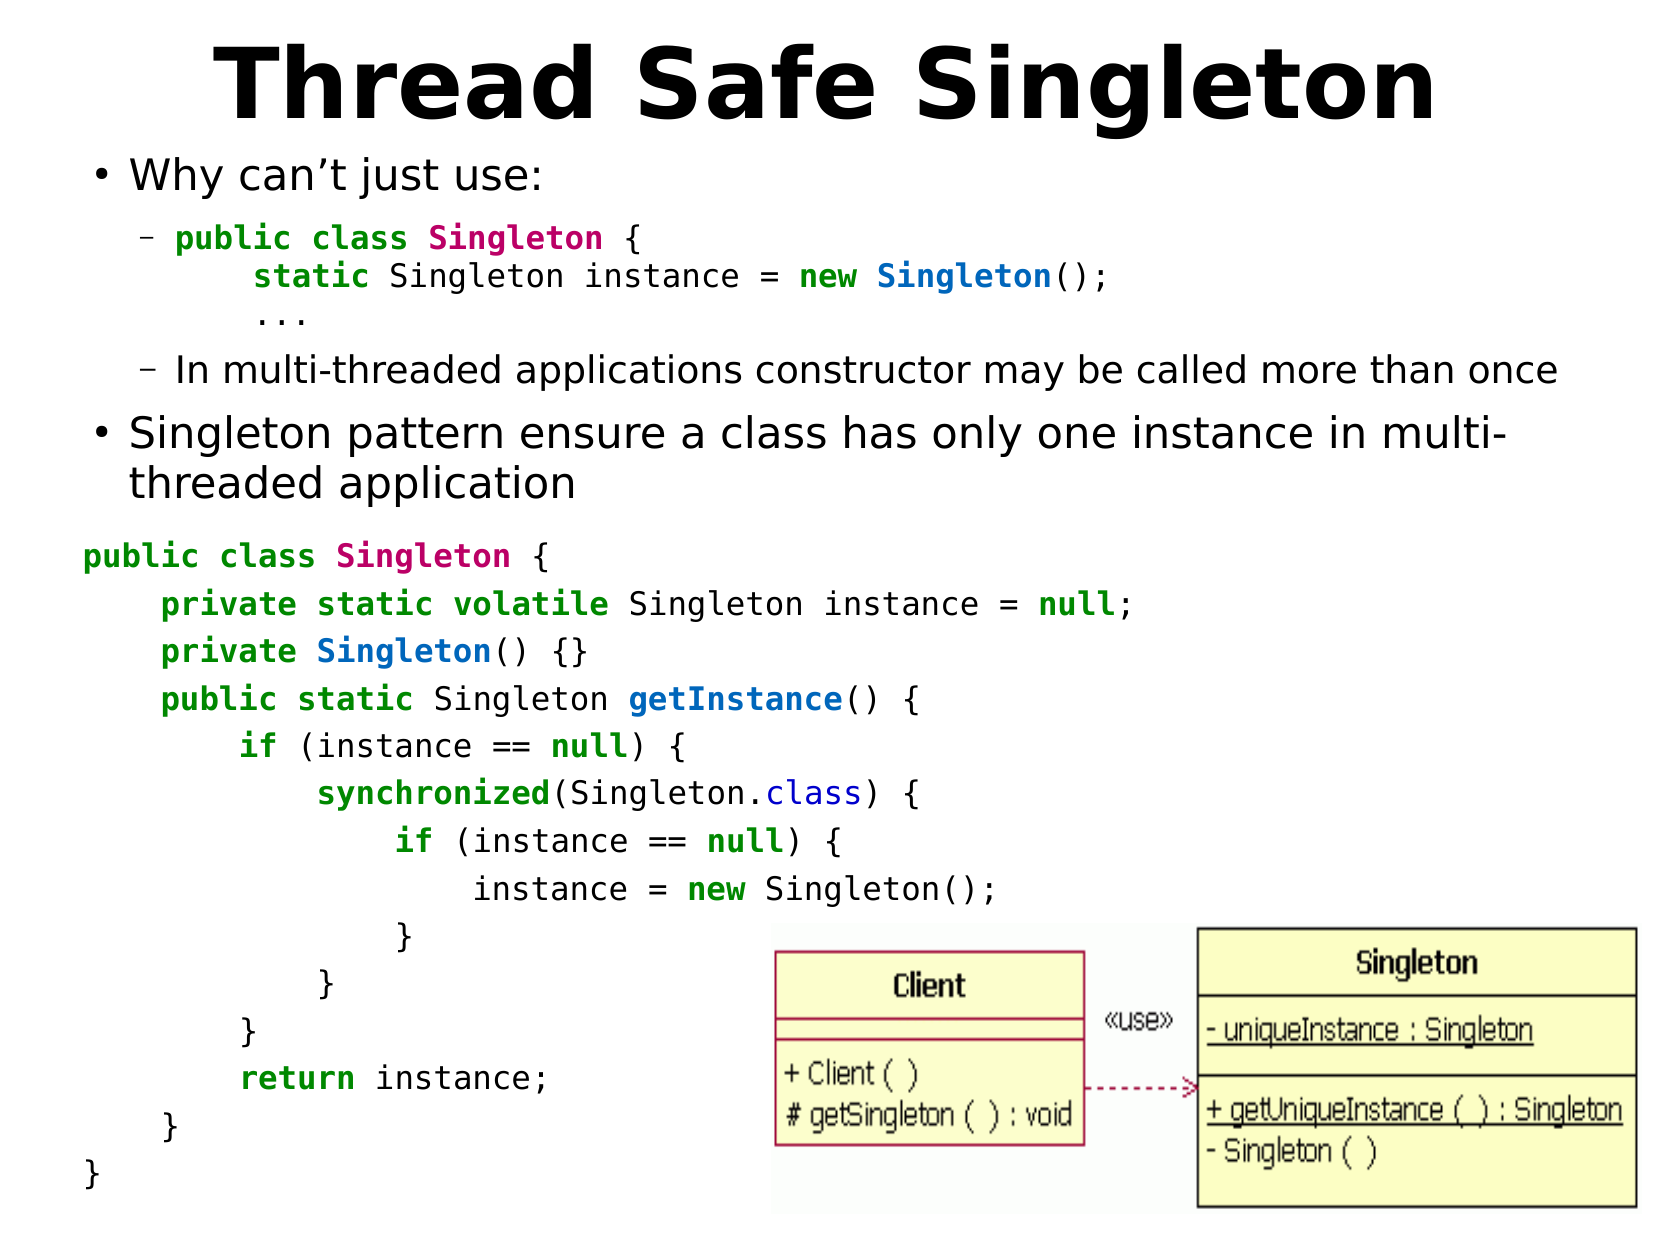

# Thread Safe Singleton
Why can’t just use:
public class Singleton {
 static Singleton instance = new Singleton();
 ...
In multi-threaded applications constructor may be called more than once
Singleton pattern ensure a class has only one instance in multi-threaded application
public class Singleton {
 private static volatile Singleton instance = null;
 private Singleton() {}
 public static Singleton getInstance() {
 if (instance == null) {
 synchronized(Singleton.class) {
 if (instance == null) {
 instance = new Singleton();
 }
 }
 }
 return instance;
 }
}